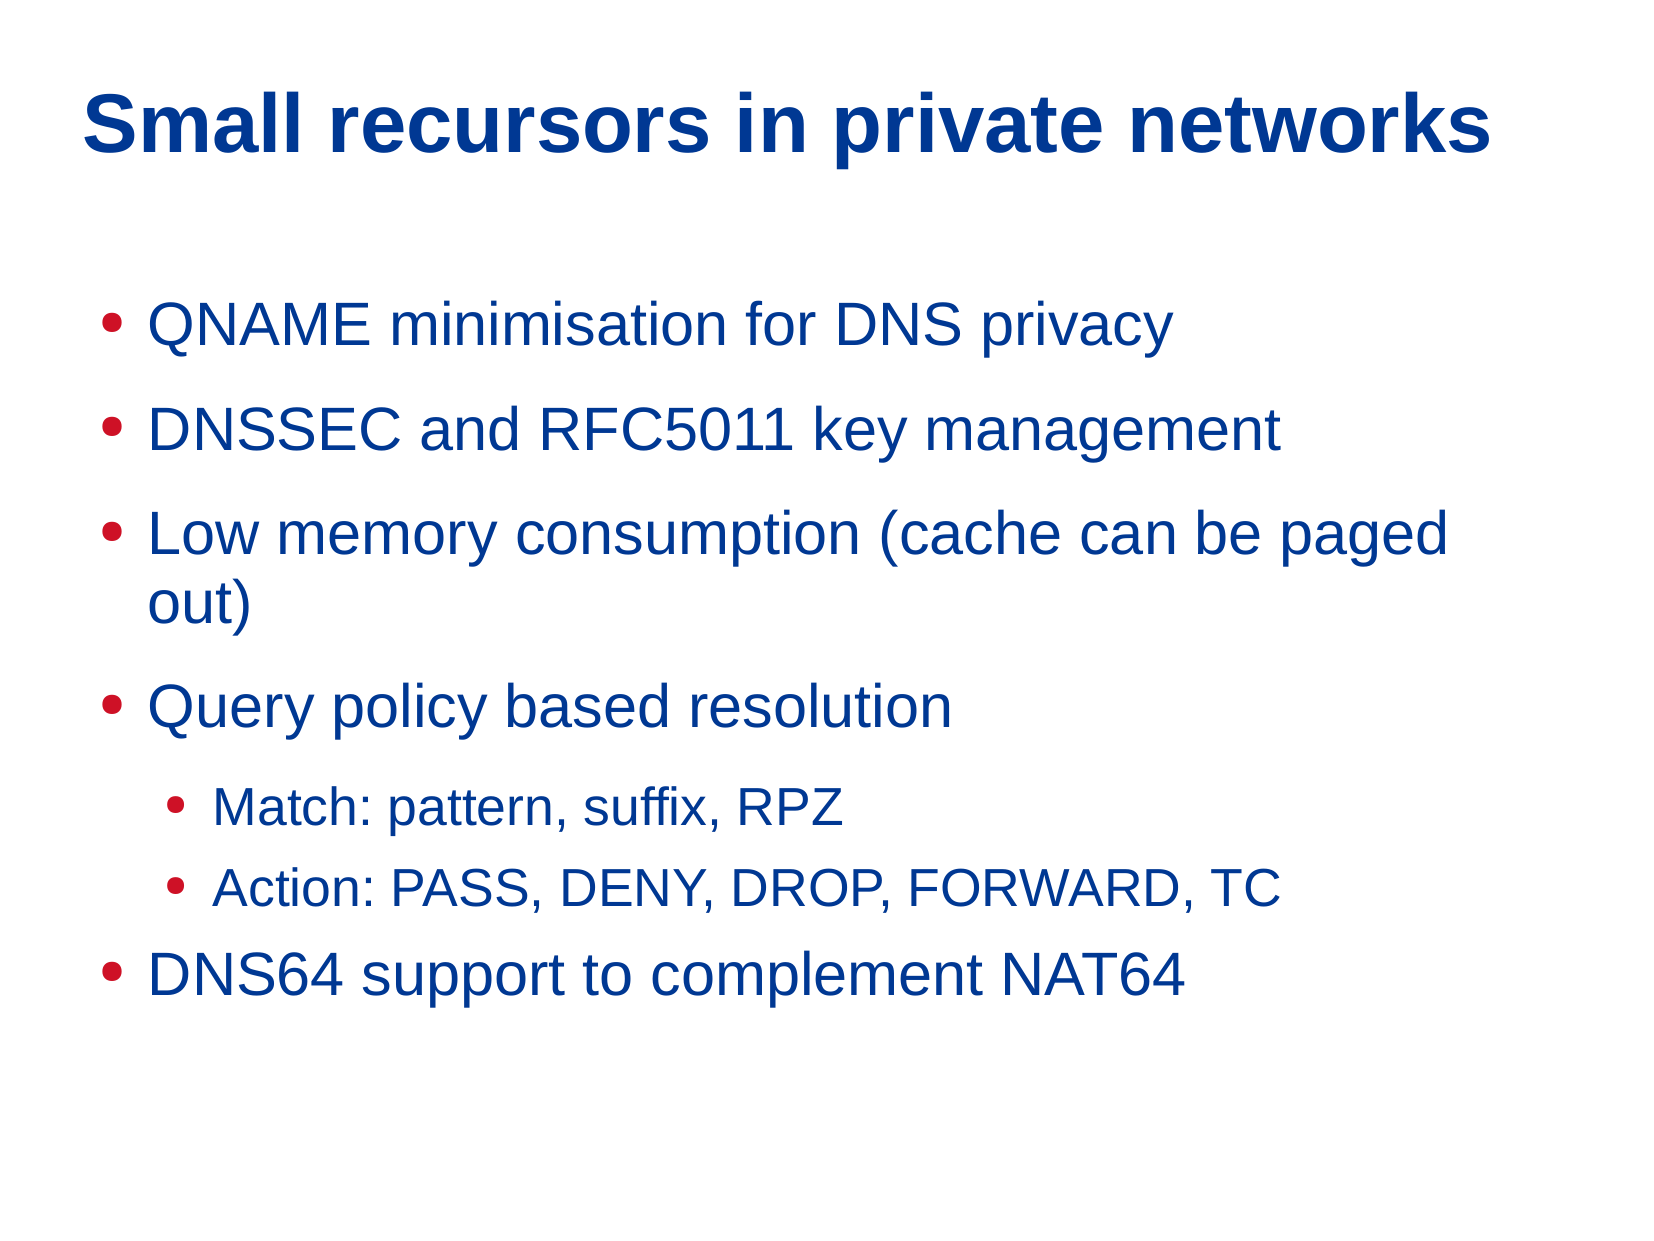

# Small recursors in private networks
QNAME minimisation for DNS privacy
DNSSEC and RFC5011 key management
Low memory consumption (cache can be paged out)
Query policy based resolution
Match: pattern, suffix, RPZ
Action: PASS, DENY, DROP, FORWARD, TC
DNS64 support to complement NAT64